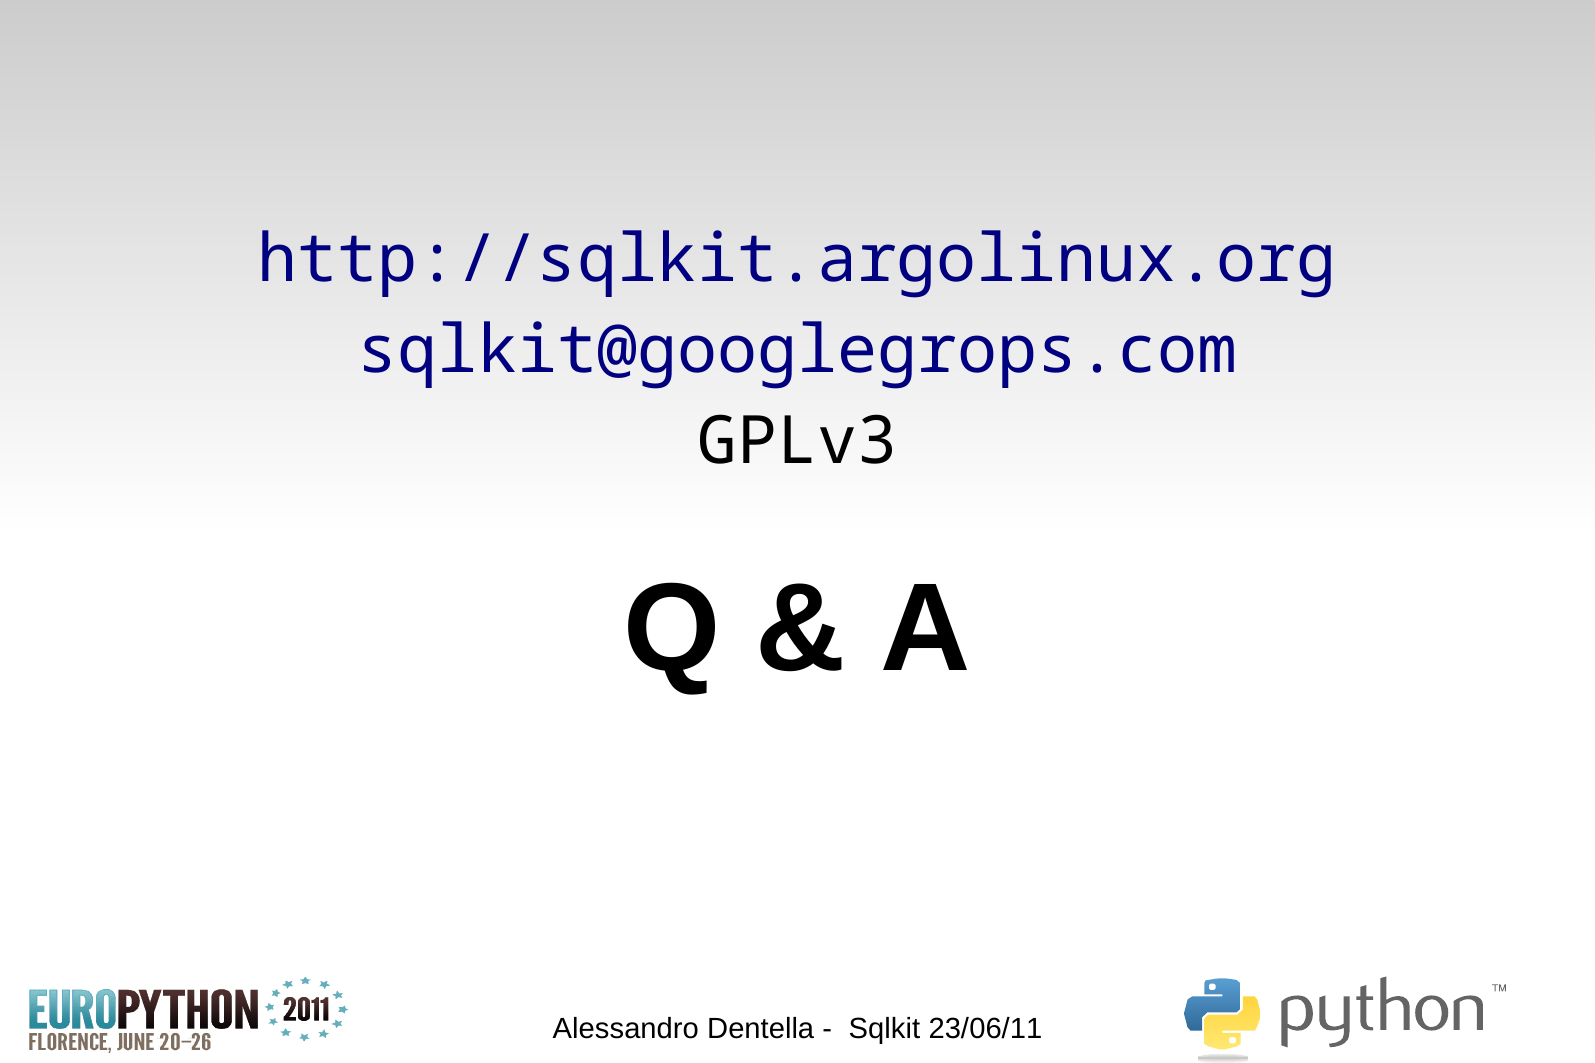

# http://sqlkit.argolinux.org
sqlkit@googlegrops.com
GPLv3
Q & A